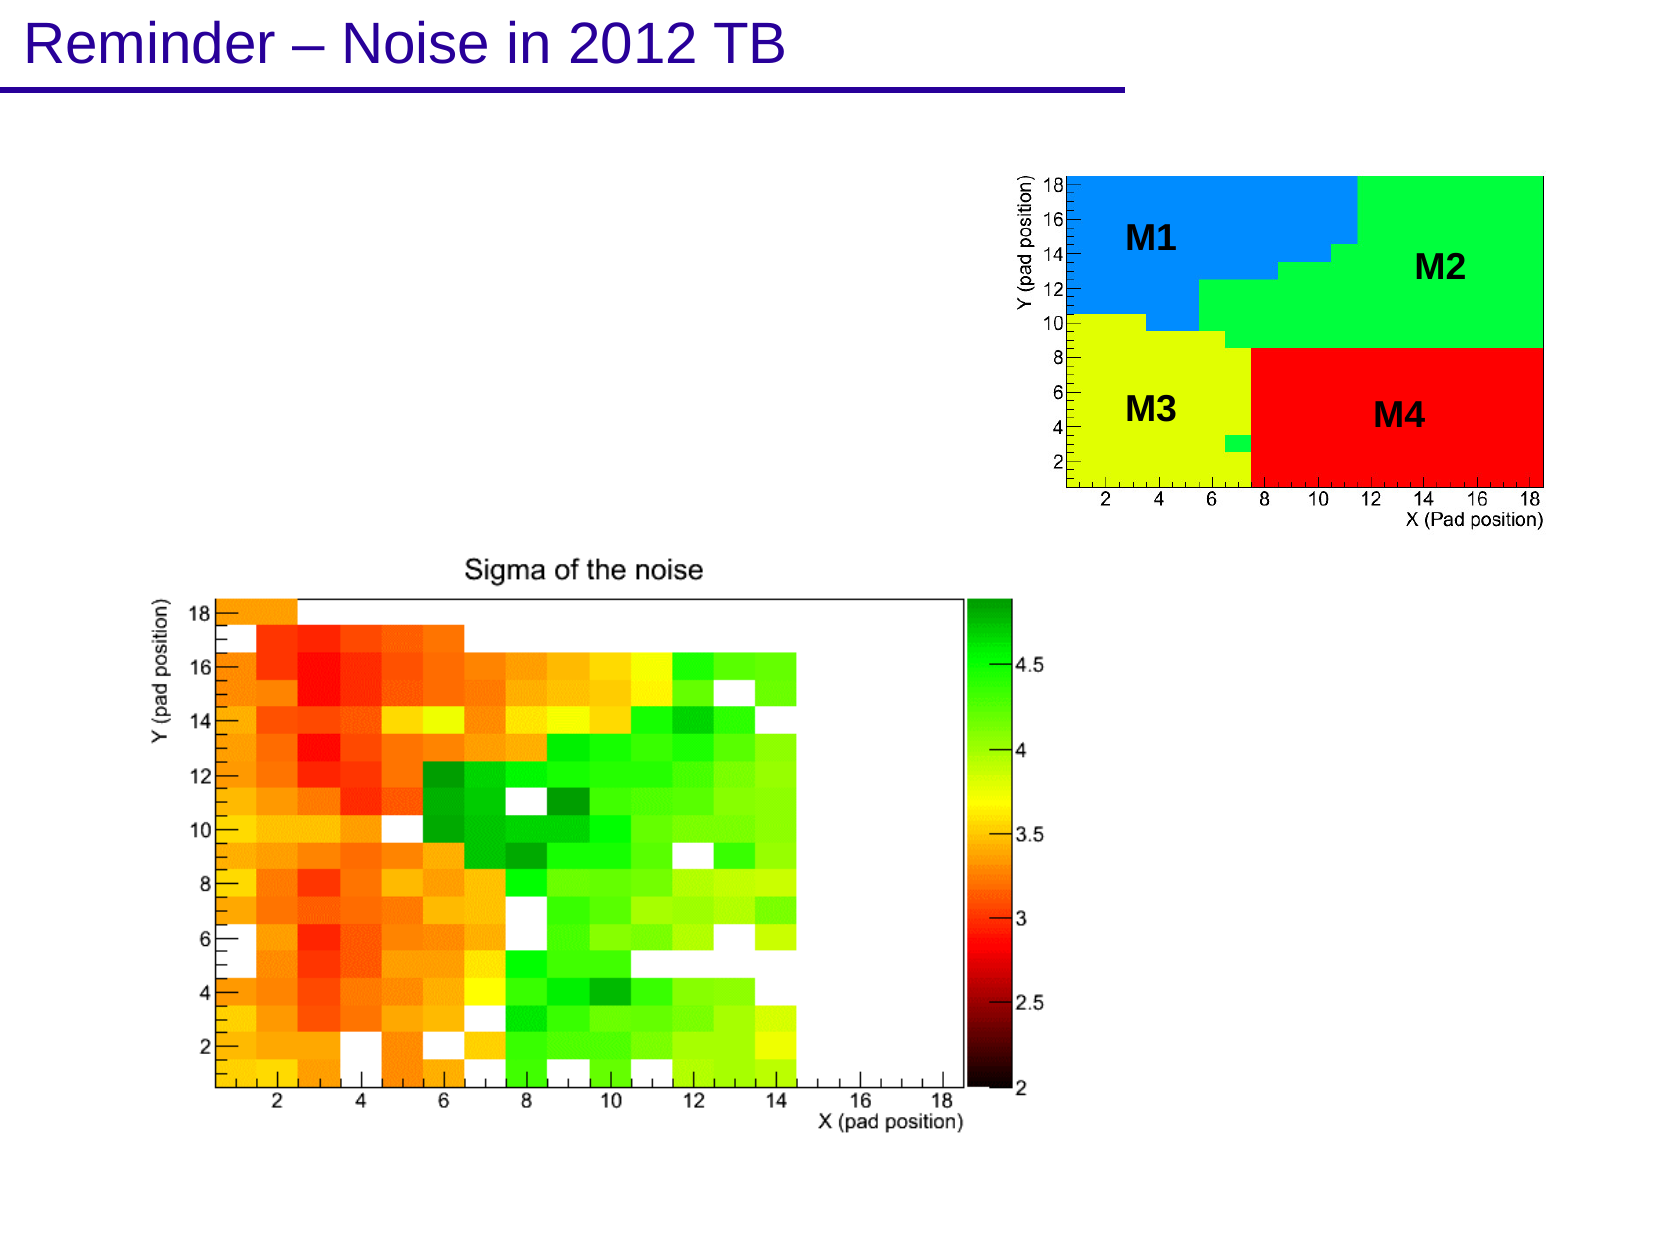

# Reminder – Noise in 2012 TB
M1
M2
M3
M4